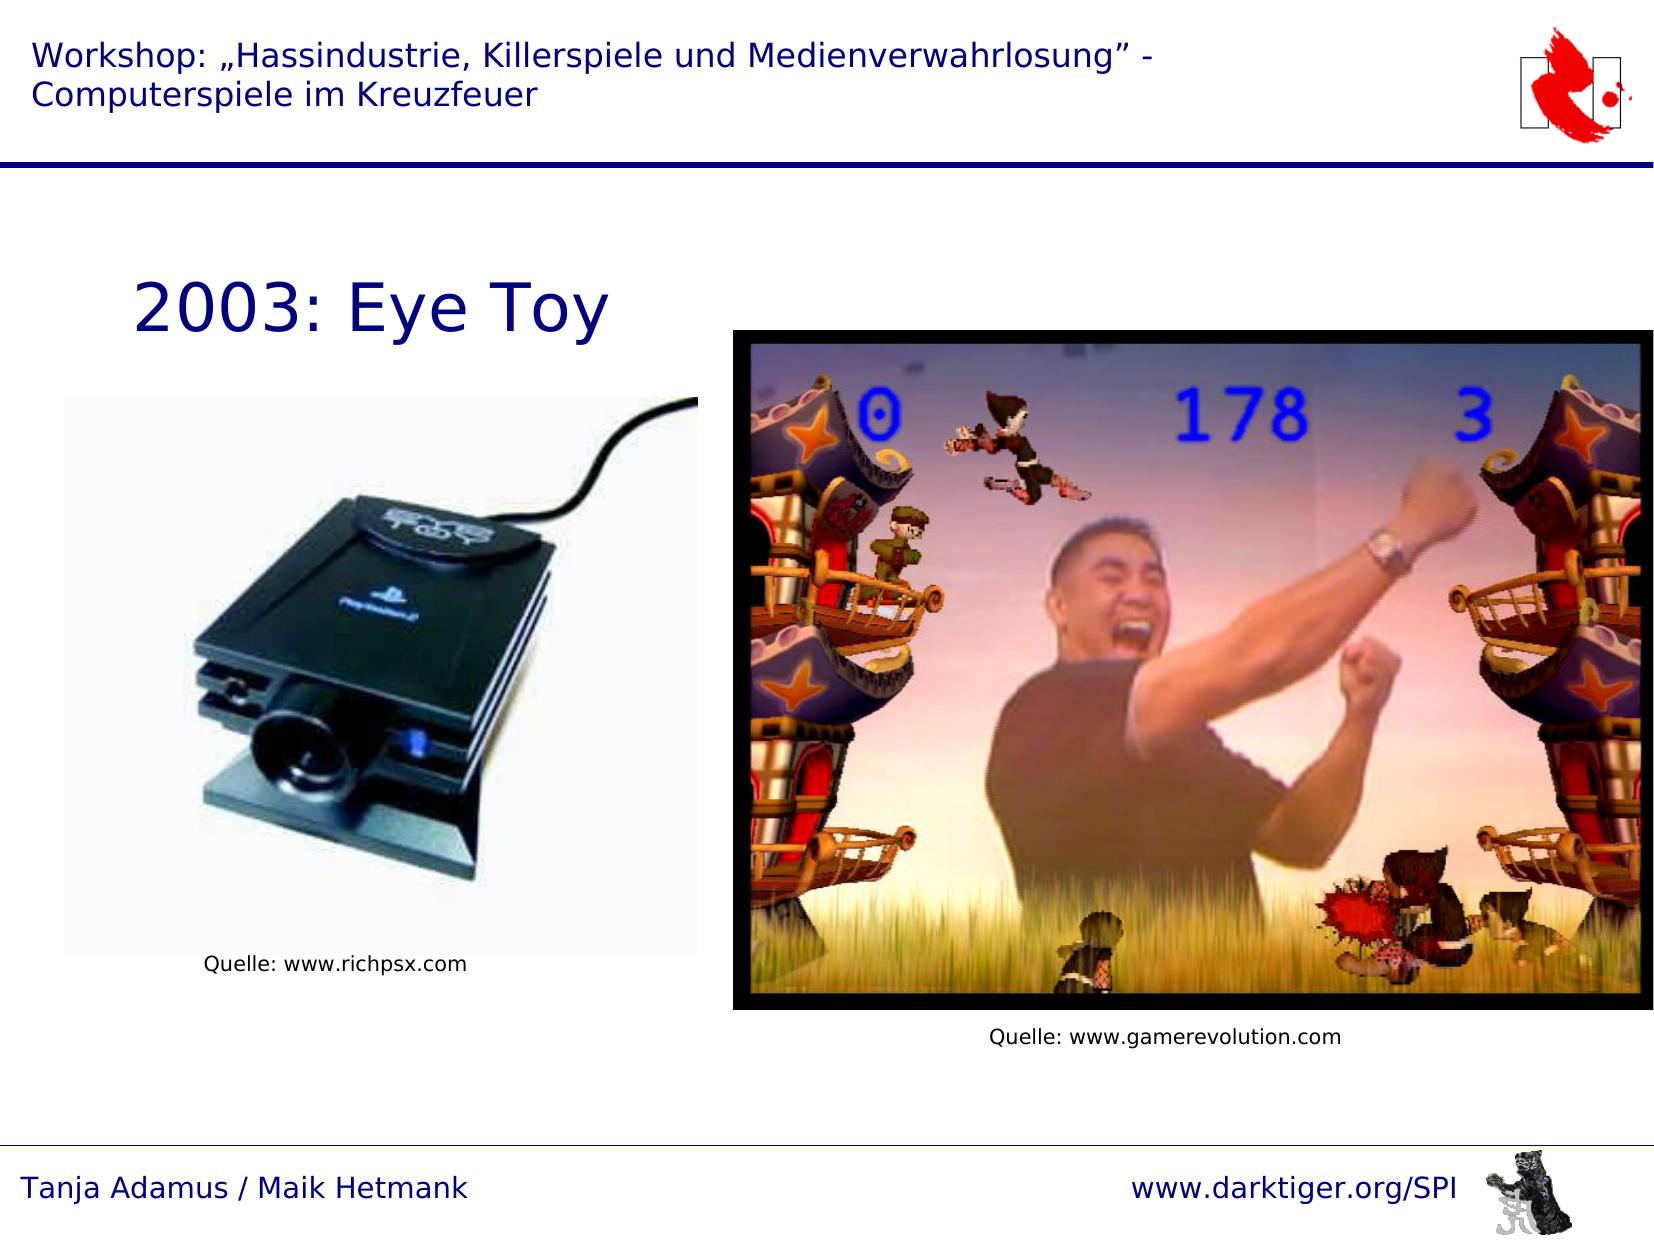

Workshop: „Hassindustrie, Killerspiele und Medienverwahrlosung” - Computerspiele im Kreuzfeuer
2003: Eye Toy
Quelle: www.richpsx.com
Quelle: www.gamerevolution.com